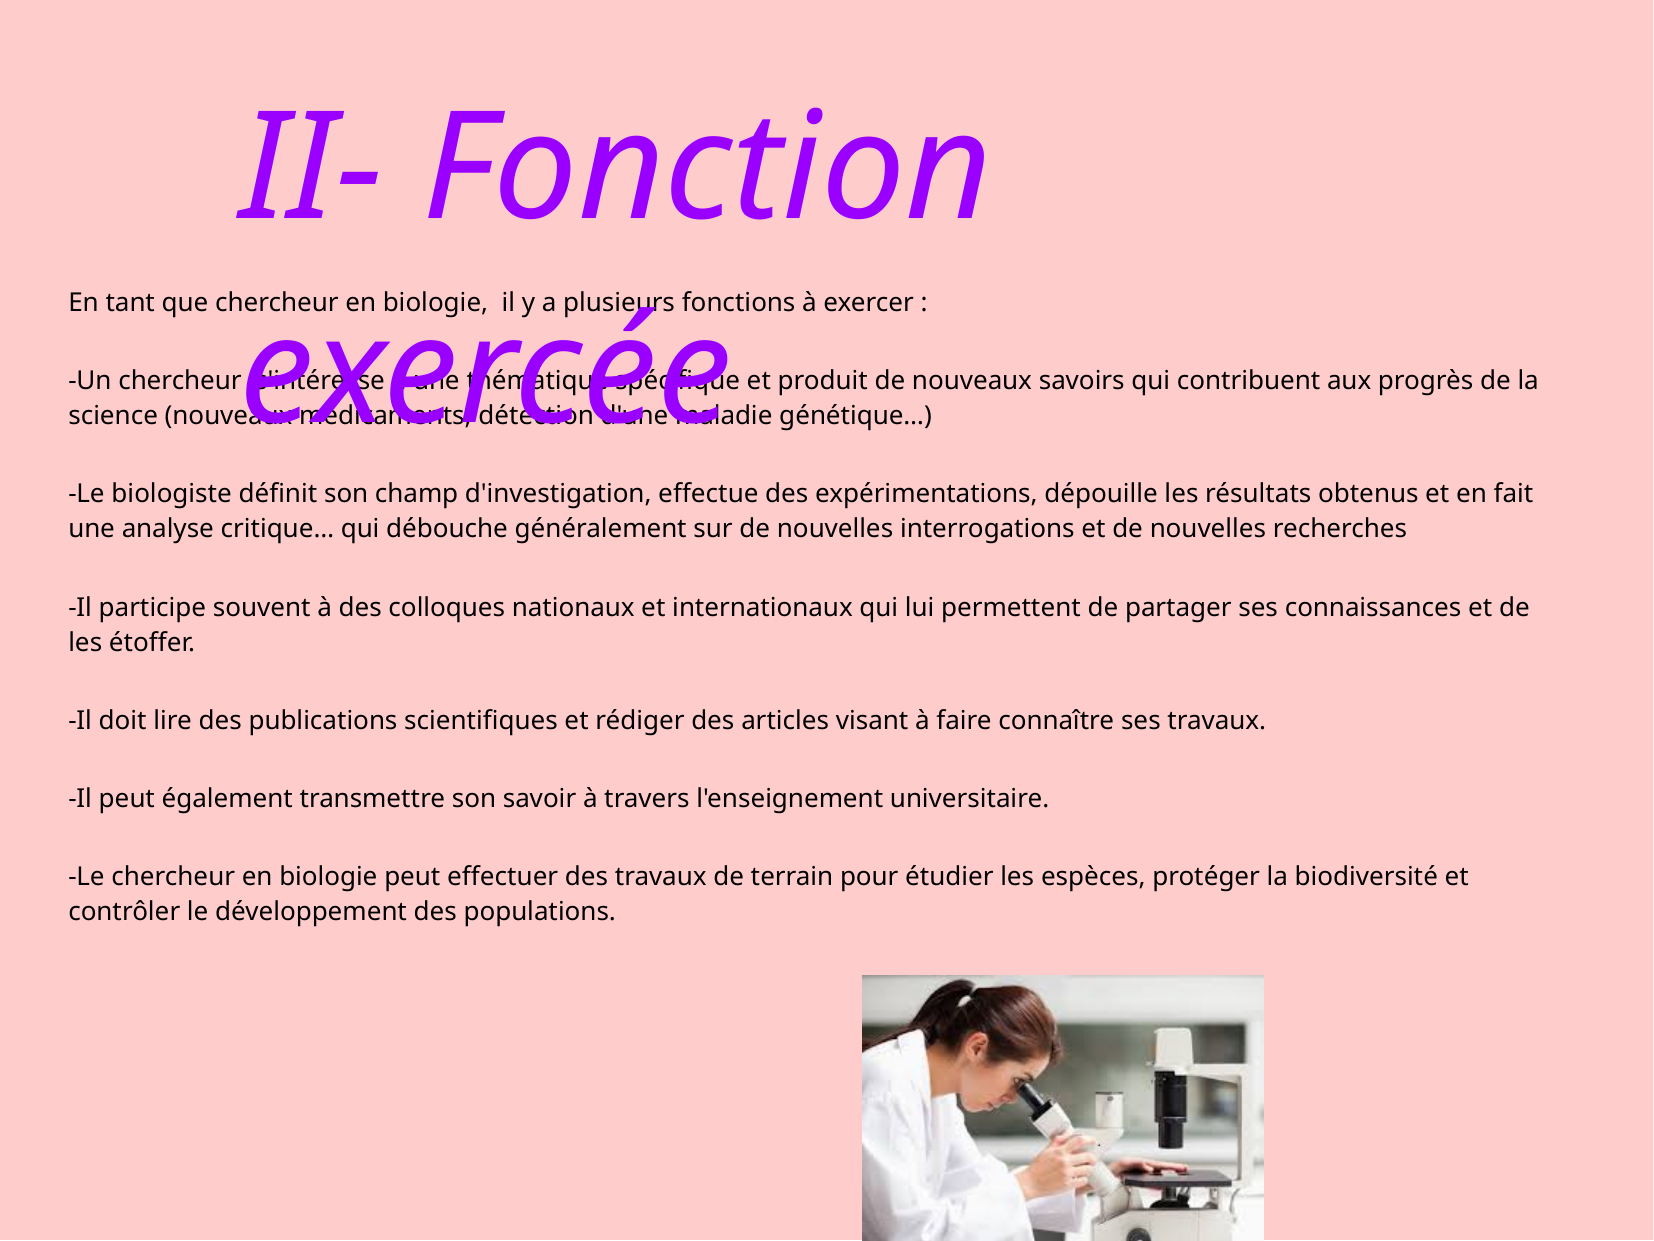

II- Fonction exercée
# En tant que chercheur en biologie, il y a plusieurs fonctions à exercer :
-Un chercheur s'intéresse à une thématique spécifique et produit de nouveaux savoirs qui contribuent aux progrès de la science (nouveaux médicaments, détection d'une maladie génétique…)
-Le biologiste définit son champ d'investigation, effectue des expérimentations, dépouille les résultats obtenus et en fait une analyse critique… qui débouche généralement sur de nouvelles interrogations et de nouvelles recherches
-Il participe souvent à des colloques nationaux et internationaux qui lui permettent de partager ses connaissances et de les étoffer.
-Il doit lire des publications scientifiques et rédiger des articles visant à faire connaître ses travaux.
-Il peut également transmettre son savoir à travers l'enseignement universitaire.
-Le chercheur en biologie peut effectuer des travaux de terrain pour étudier les espèces, protéger la biodiversité et contrôler le développement des populations.